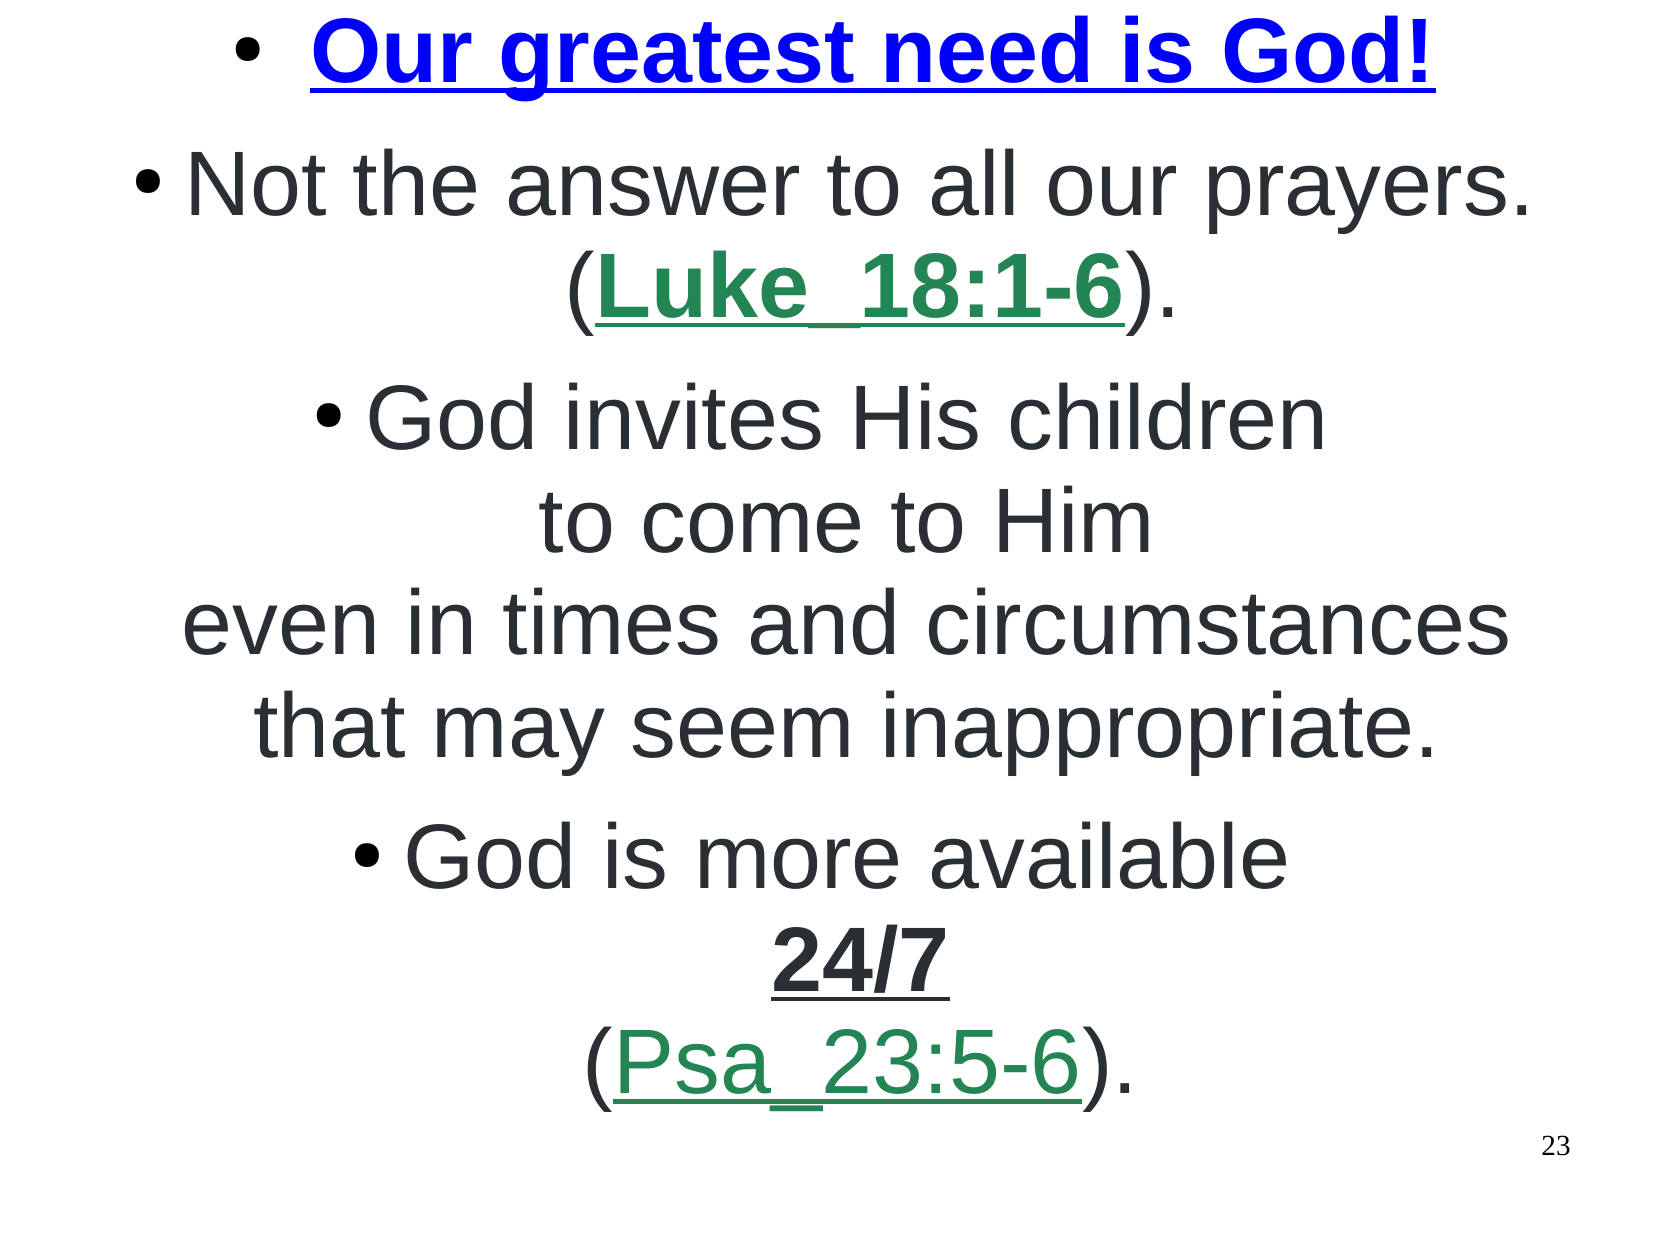

# Our greatest need is God!
Not the answer to all our prayers.
 (Luke_18:1-6).
God invites His children
to come to Him
even in times and circumstances
that may seem inappropriate.
God is more available
 24/7
(Psa_23:5-6).
23